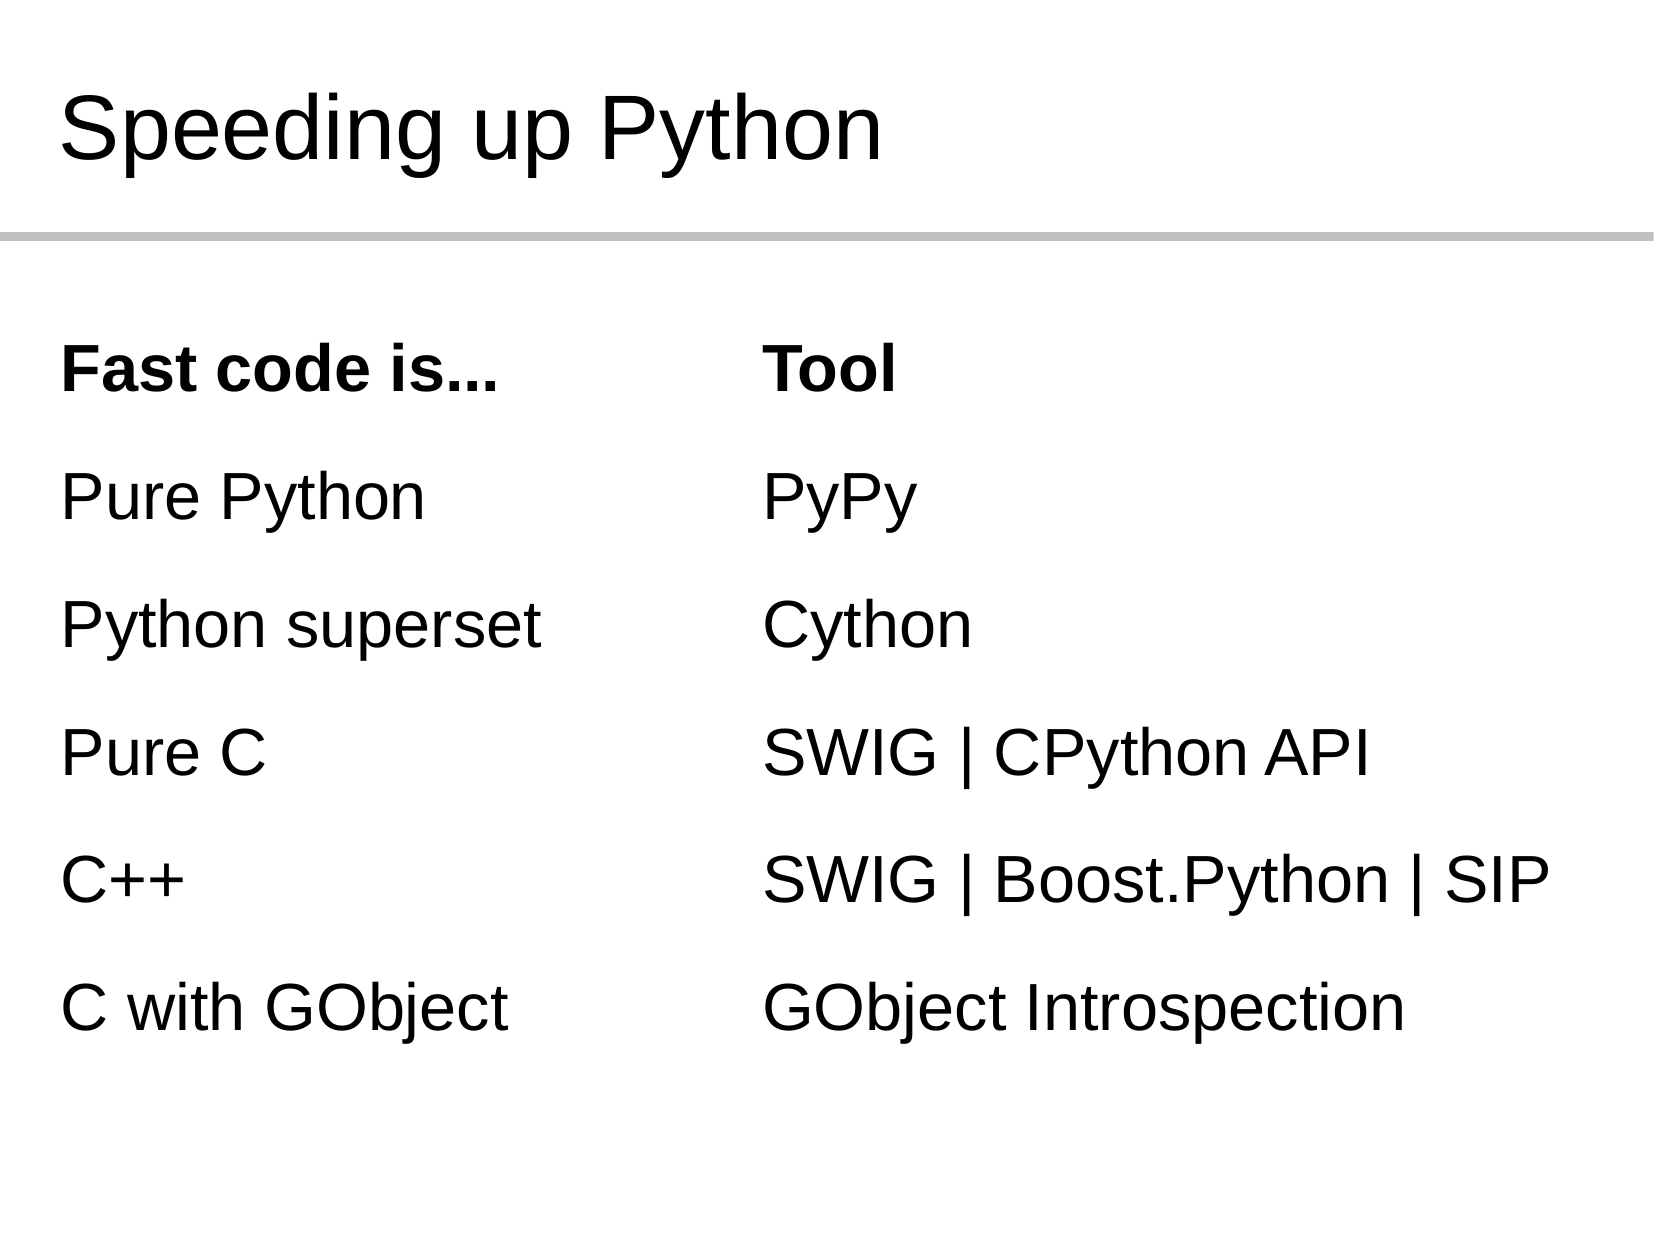

# Speeding up Python
| Fast code is... | Tool |
| --- | --- |
| Pure Python | PyPy |
| Python superset | Cython |
| Pure C | SWIG | CPython API |
| C++ | SWIG | Boost.Python | SIP |
| C with GObject | GObject Introspection |